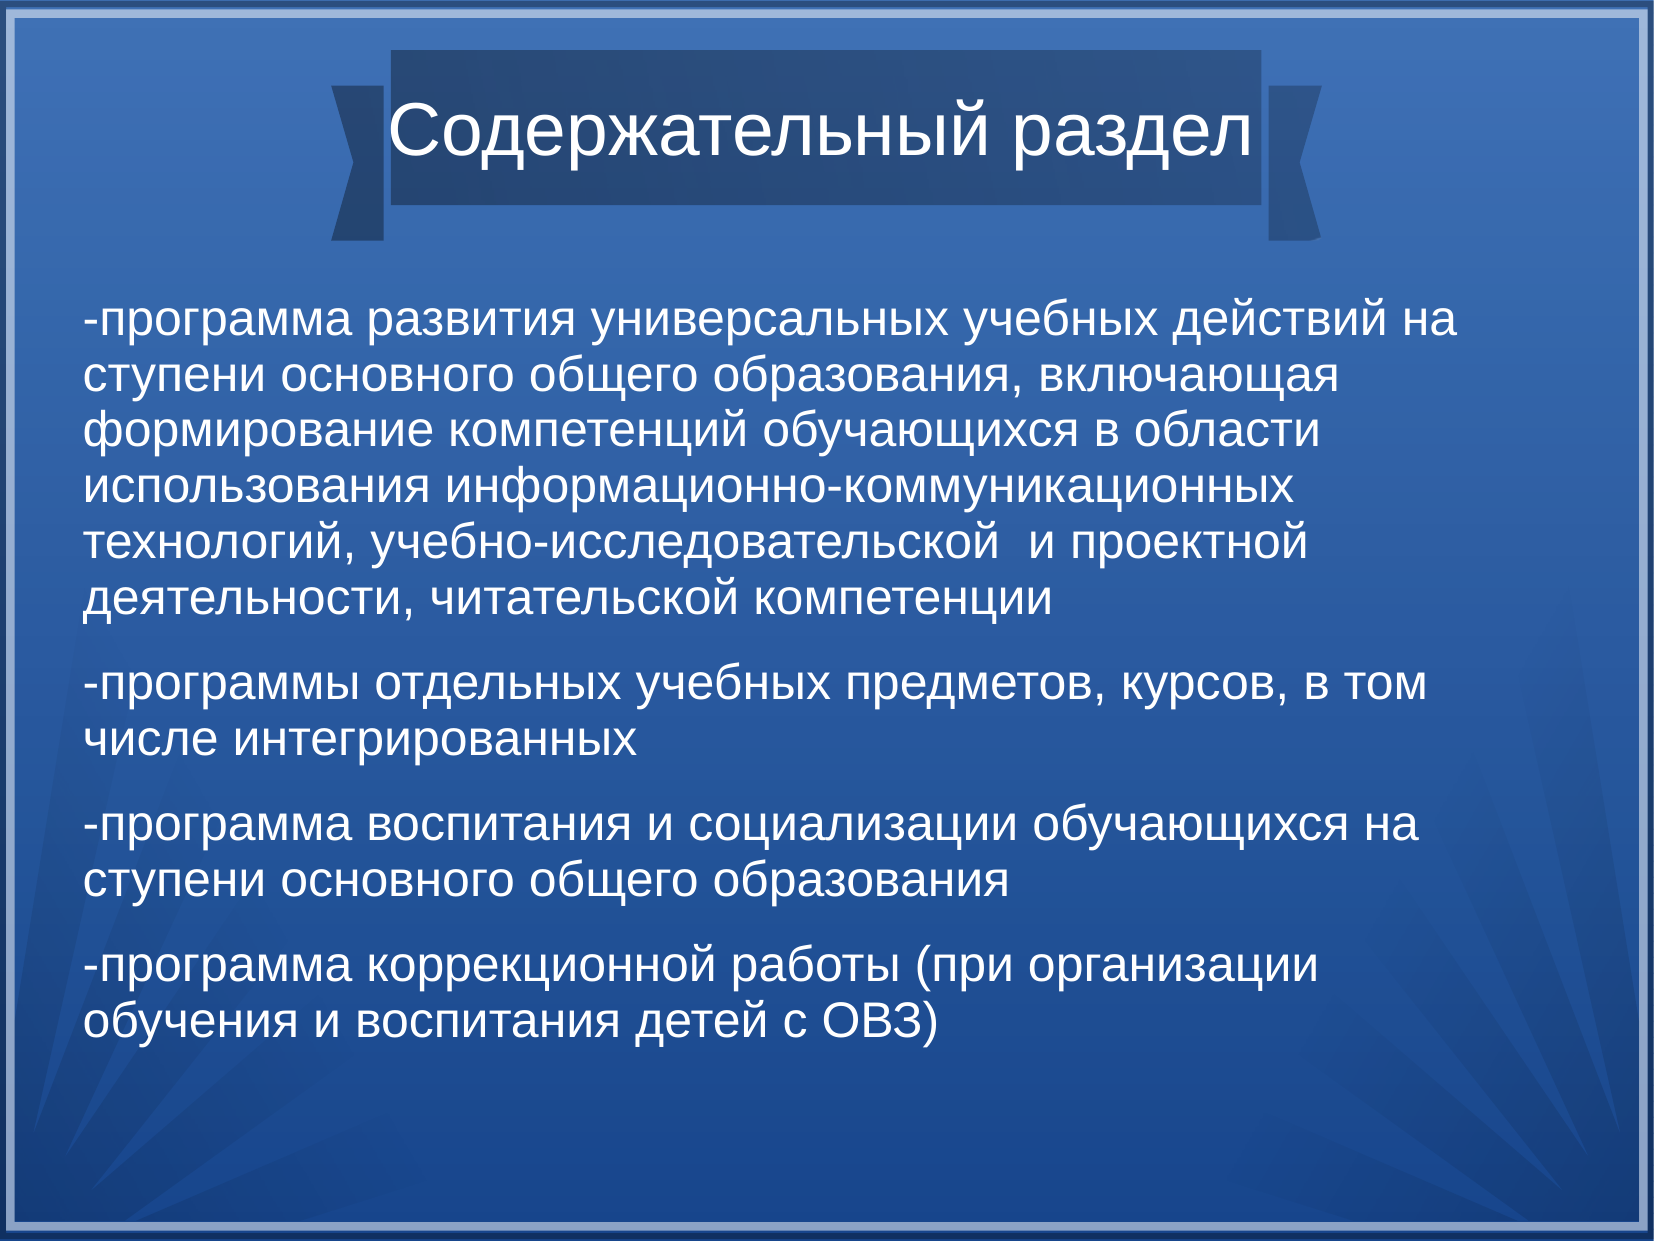

# Содержательный раздел
-программа развития универсальных учебных действий на ступени основного общего образования, включающая формирование компетенций обучающихся в области использования информационно-коммуникационных технологий, учебно-исследовательской  и проектной деятельности, читательской компетенции
-программы отдельных учебных предметов, курсов, в том числе интегрированных
-программа воспитания и социализации обучающихся на ступени основного общего образования
-программа коррекционной работы (при организации обучения и воспитания детей с ОВЗ)